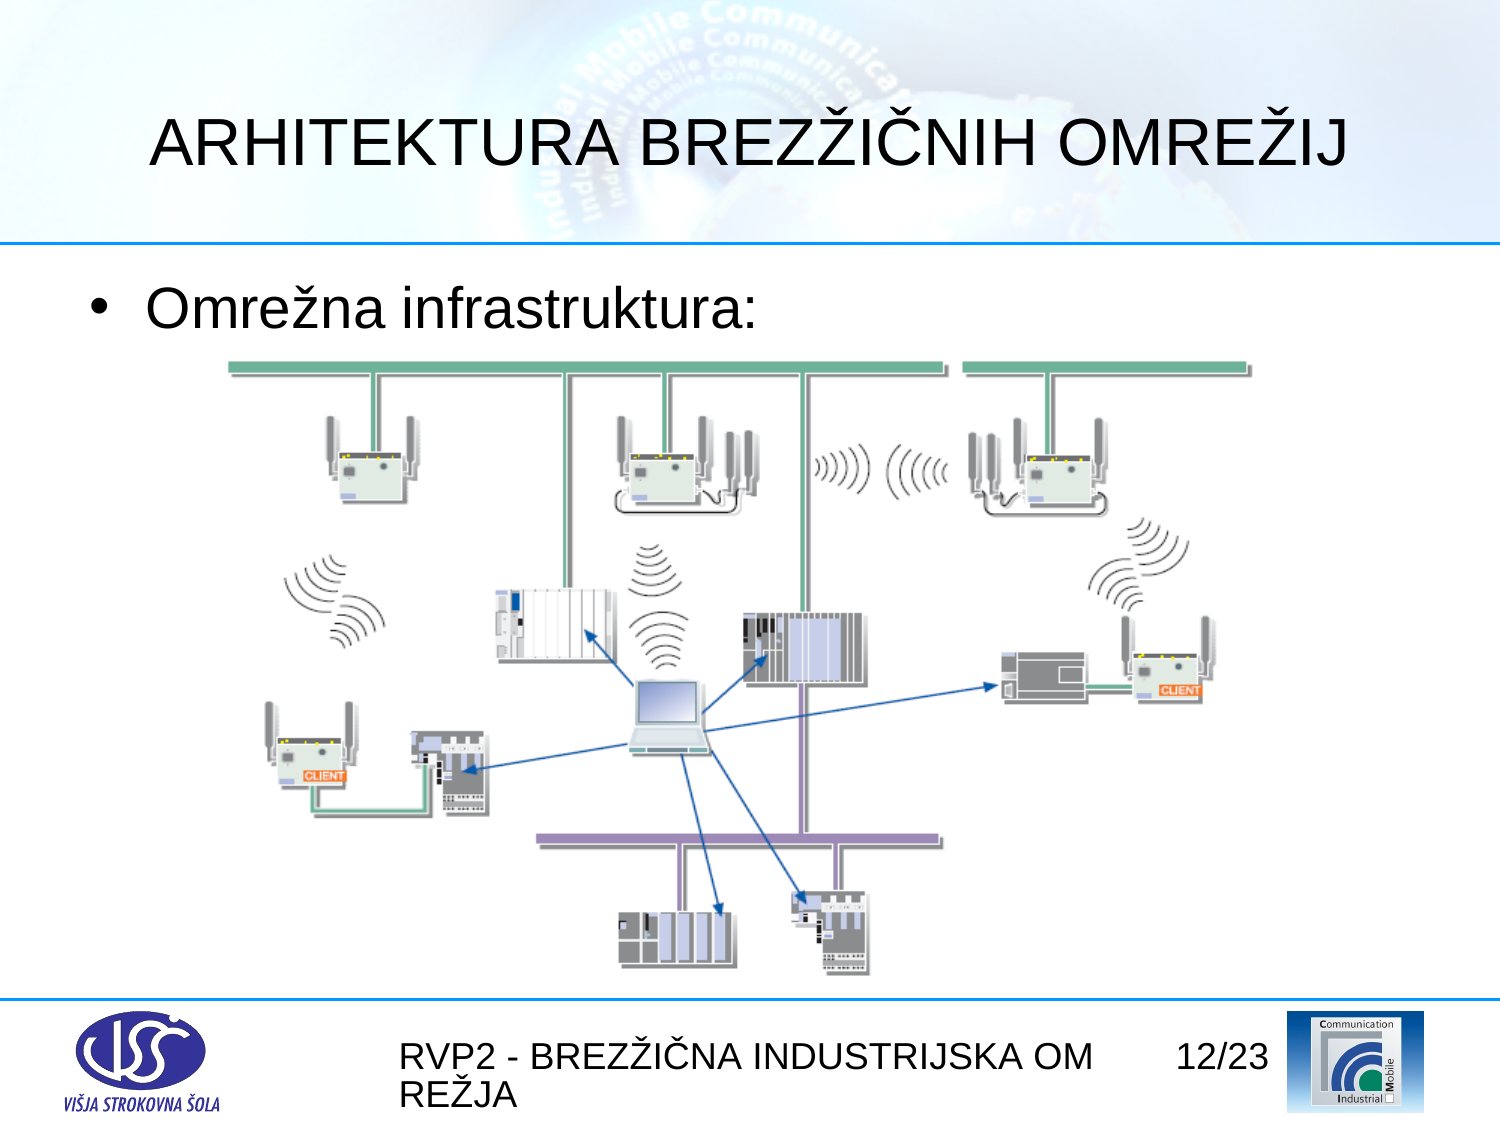

# ARHITEKTURA BREZŽIČNIH OMREŽIJ
Omrežna infrastruktura:
RVP2 - BREZŽIČNA INDUSTRIJSKA OMREŽJA
12